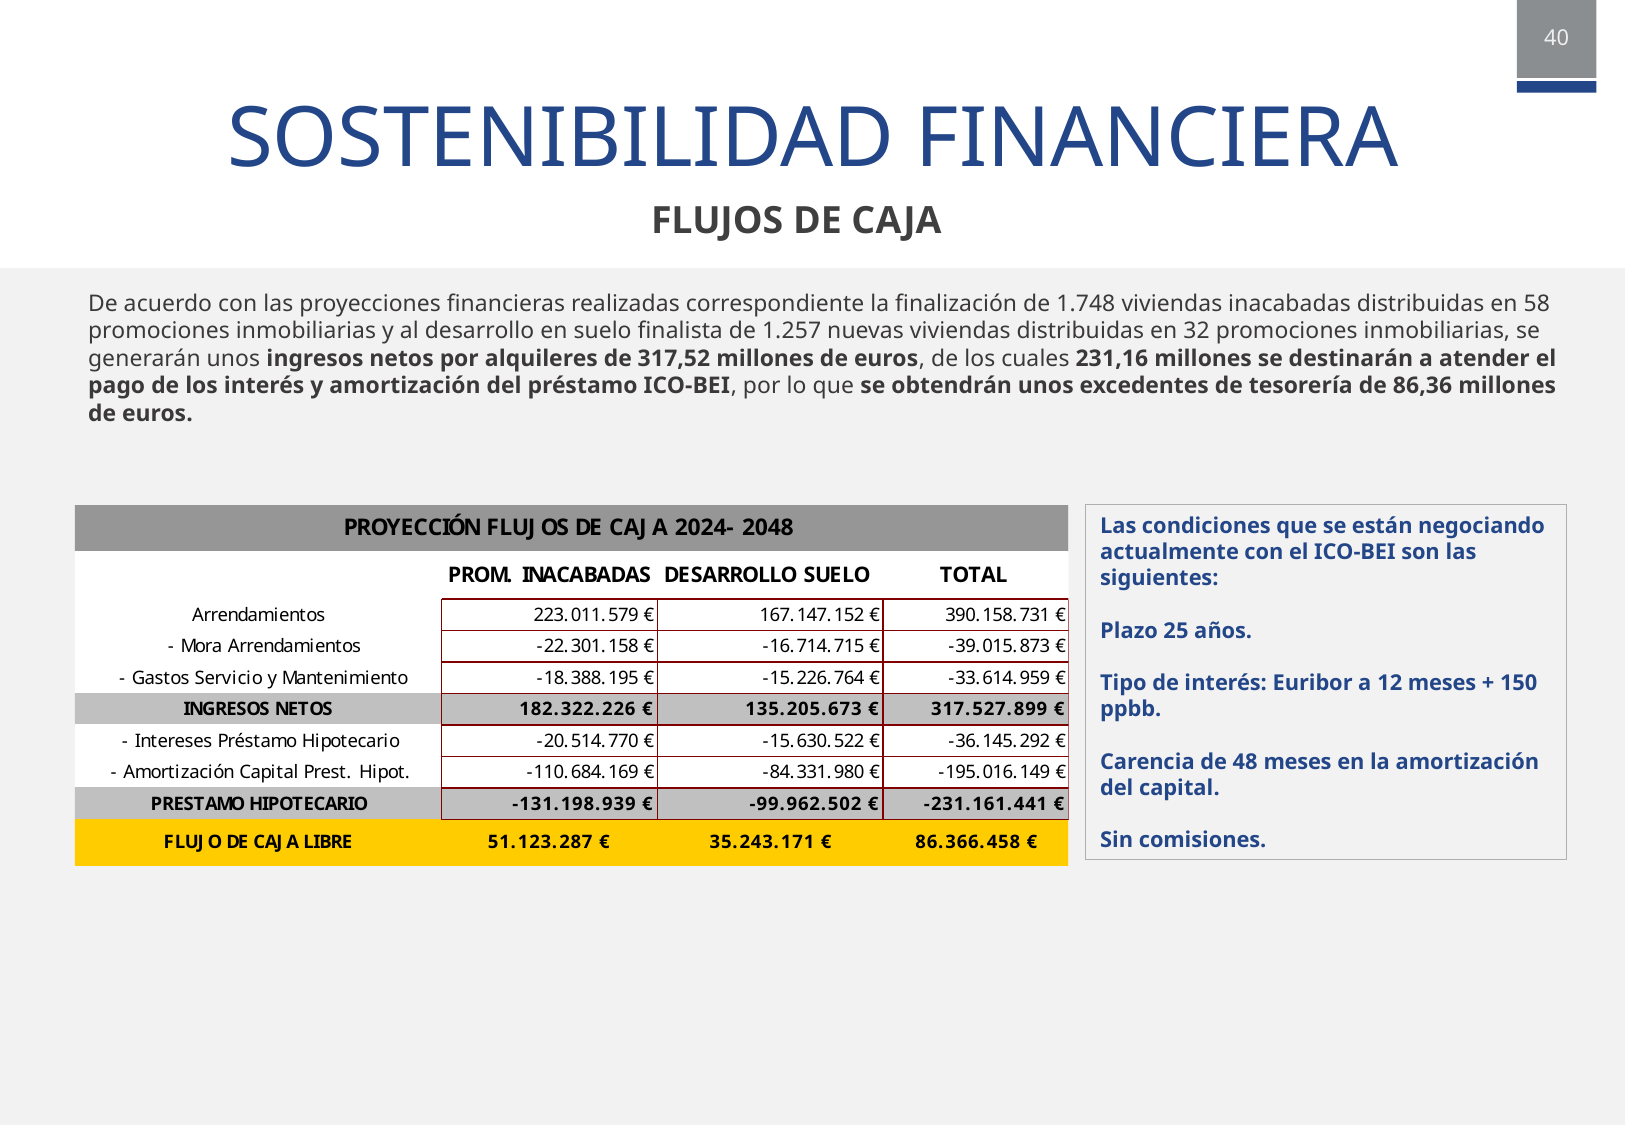

# SOSTENIBILIDAD FINANCIERA
FLUJOS DE CAJA
De acuerdo con las proyecciones financieras realizadas correspondiente la finalización de 1.748 viviendas inacabadas distribuidas en 58 promociones inmobiliarias y al desarrollo en suelo finalista de 1.257 nuevas viviendas distribuidas en 32 promociones inmobiliarias, se generarán unos ingresos netos por alquileres de 317,52 millones de euros, de los cuales 231,16 millones se destinarán a atender el pago de los interés y amortización del préstamo ICO-BEI, por lo que se obtendrán unos excedentes de tesorería de 86,36 millones de euros.
Las condiciones que se están negociando actualmente con el ICO-BEI son las siguientes:
Plazo 25 años.
Tipo de interés: Euribor a 12 meses + 150 ppbb.
Carencia de 48 meses en la amortización del capital.
Sin comisiones.